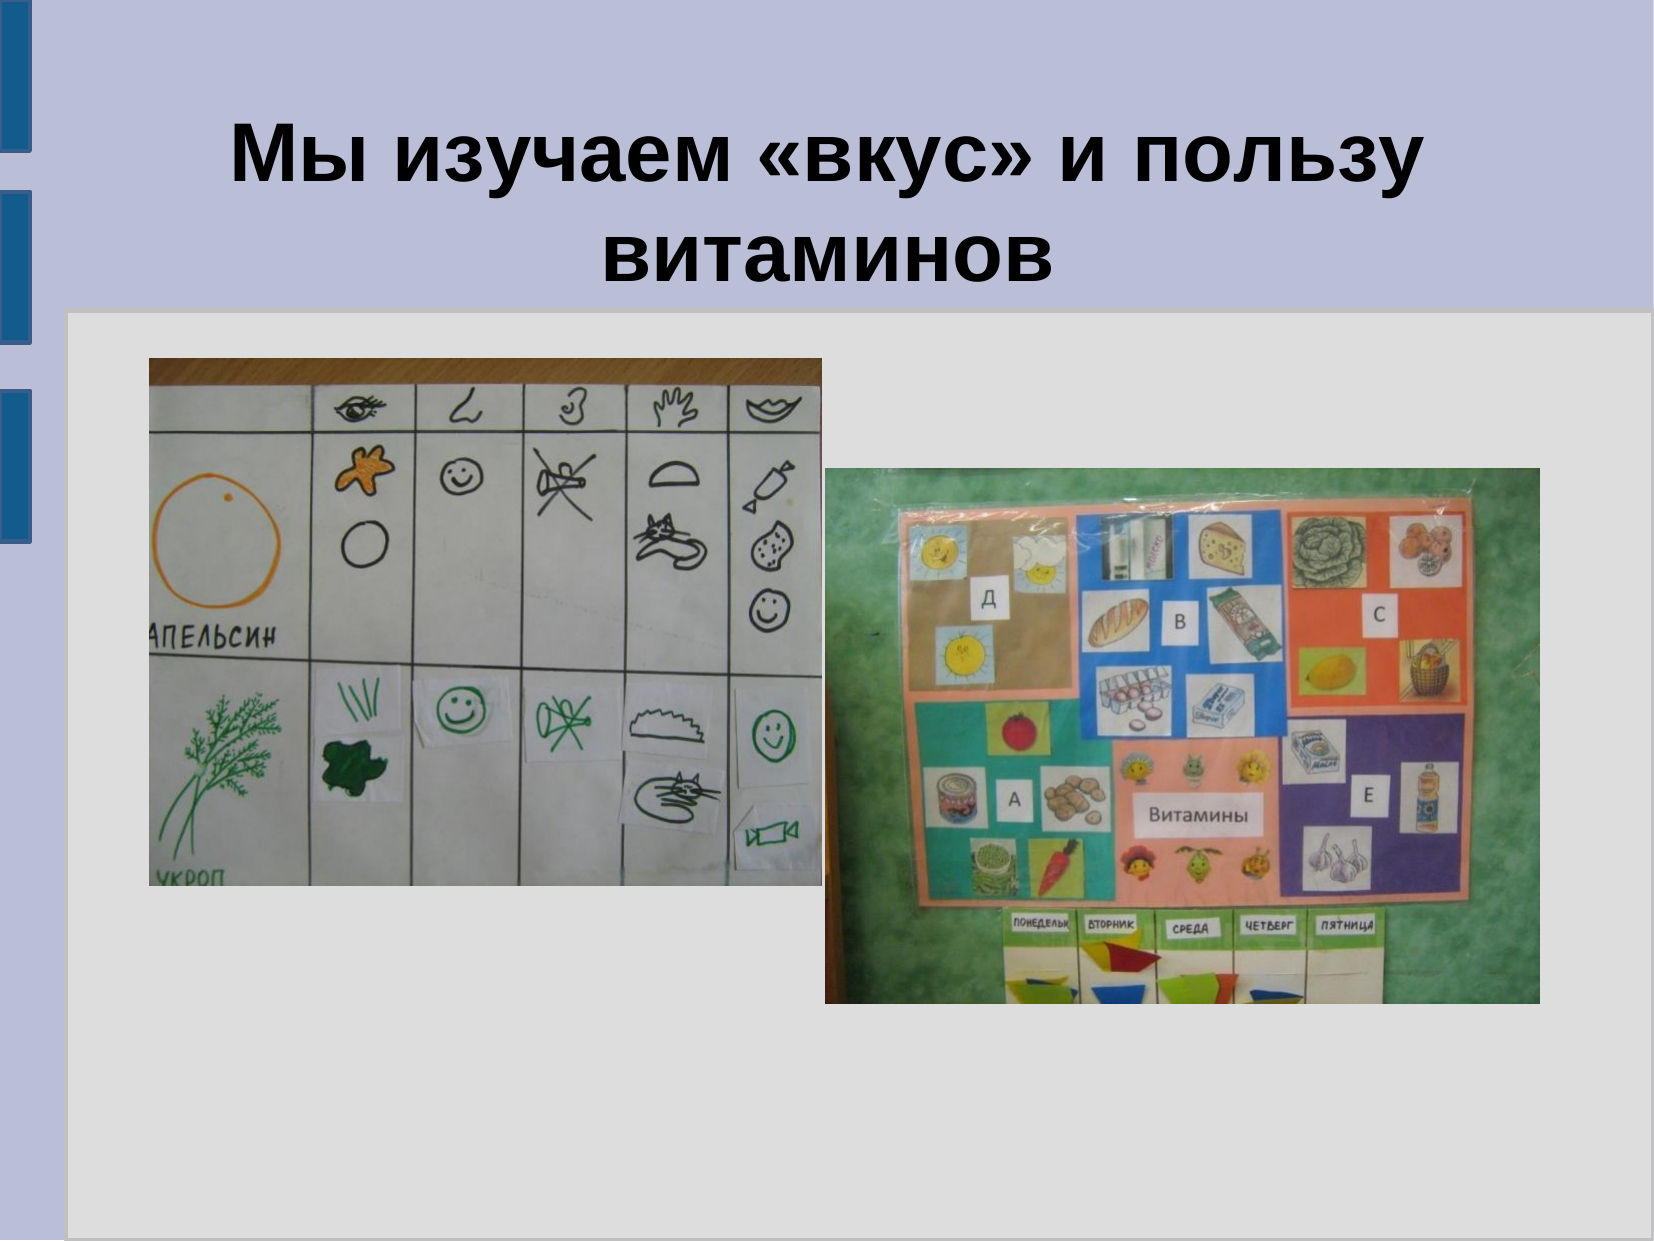

# Мы изучаем «вкус» и пользу витаминов